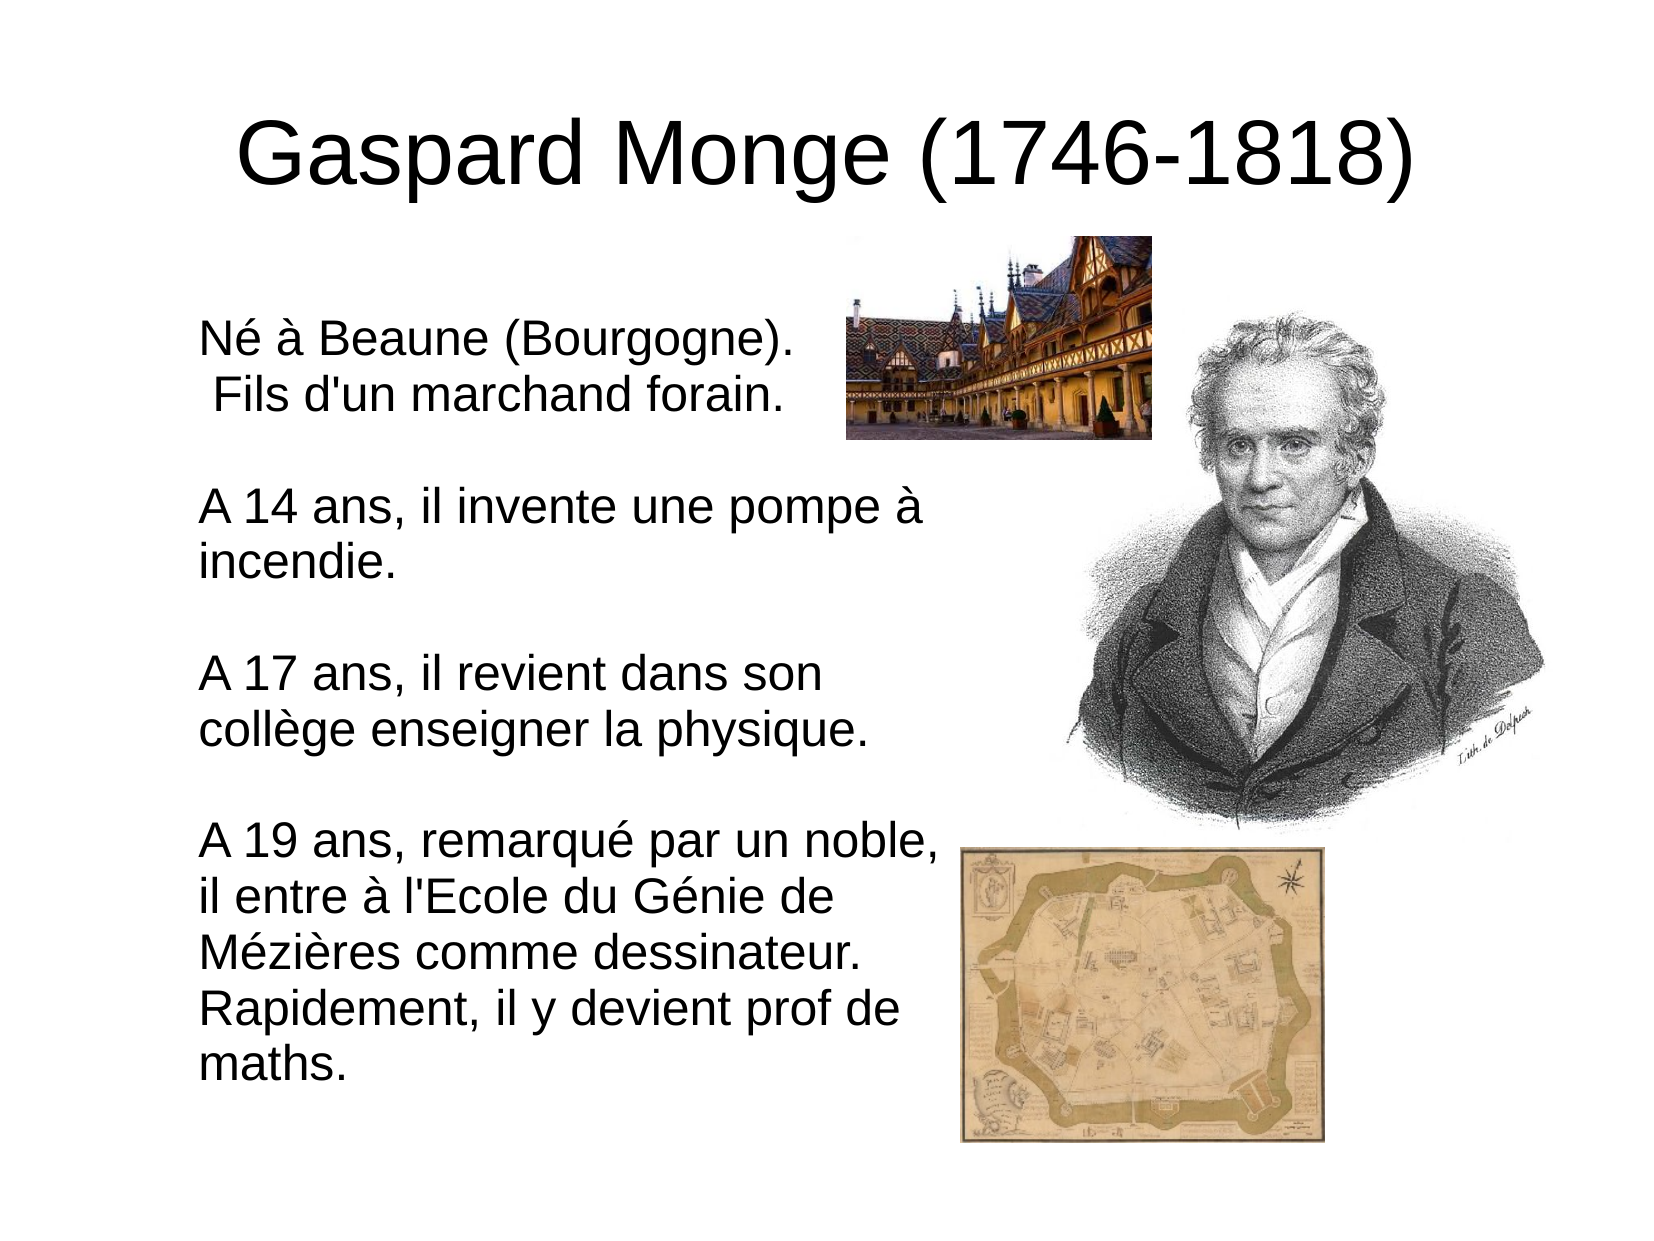

# Gaspard Monge (1746-1818)
Né à Beaune (Bourgogne).
 Fils d'un marchand forain.
A 14 ans, il invente une pompe à incendie.
A 17 ans, il revient dans son collège enseigner la physique.
A 19 ans, remarqué par un noble, il entre à l'Ecole du Génie de Mézières comme dessinateur. Rapidement, il y devient prof de maths.